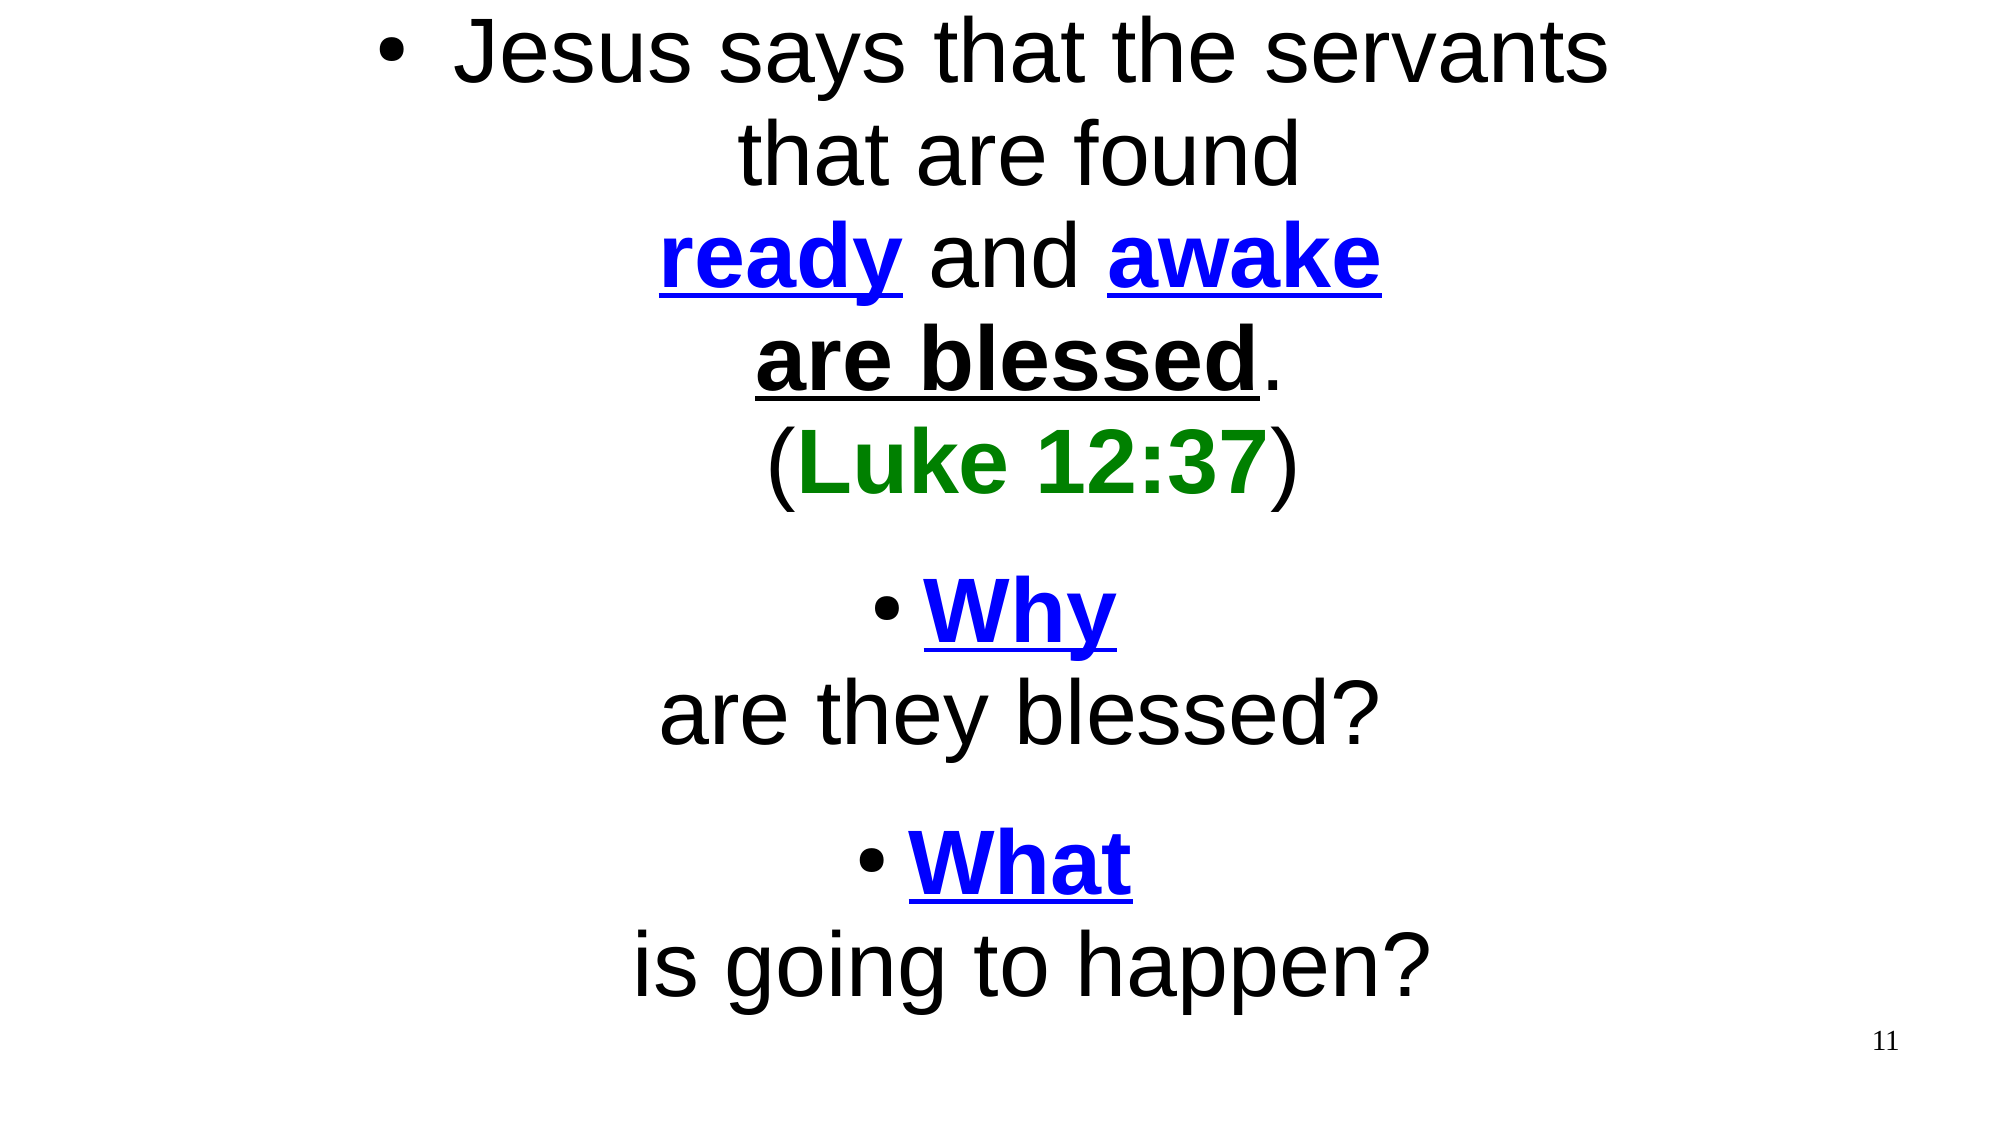

# Jesus says that the servants that are found ready and awake are blessed. (Luke 12:37)
Why
are they blessed?
What
is going to happen?
11